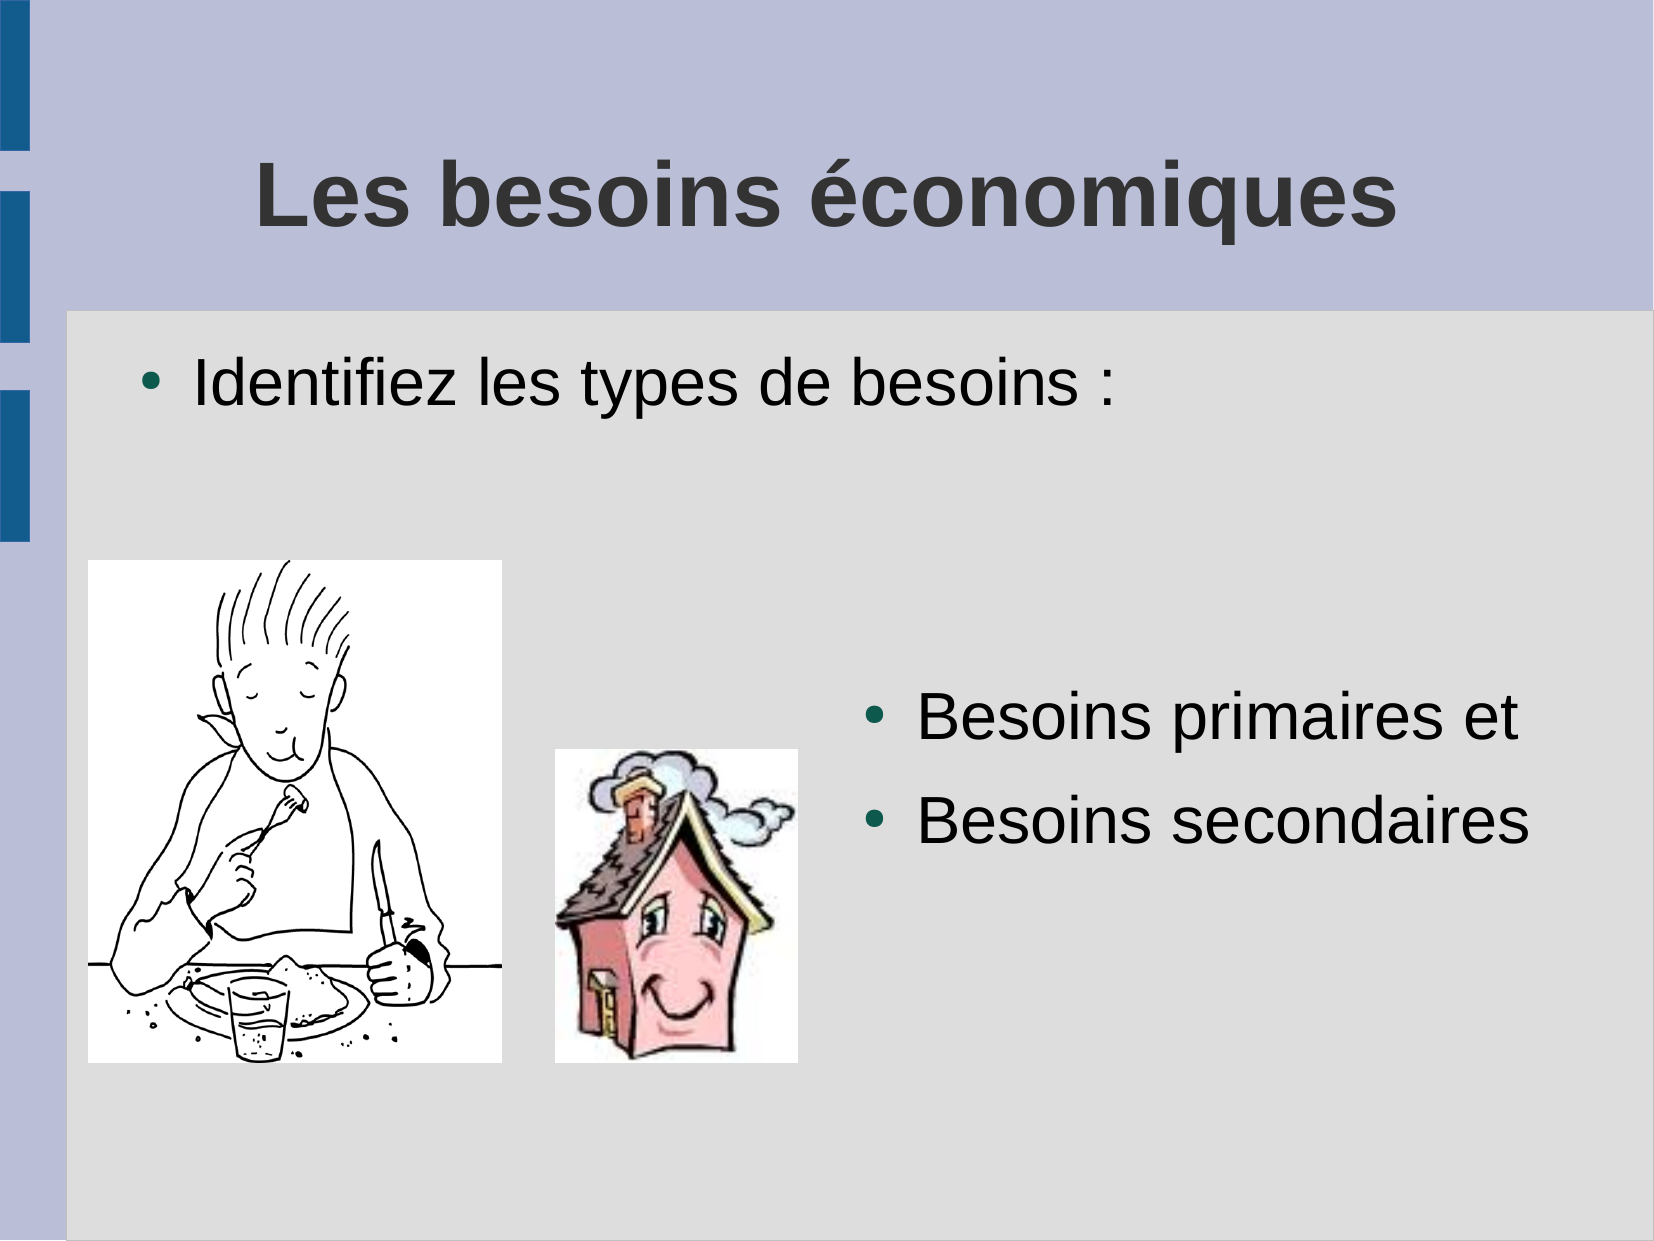

# Les besoins économiques
Identifiez les types de besoins :
Besoins primaires et
Besoins secondaires